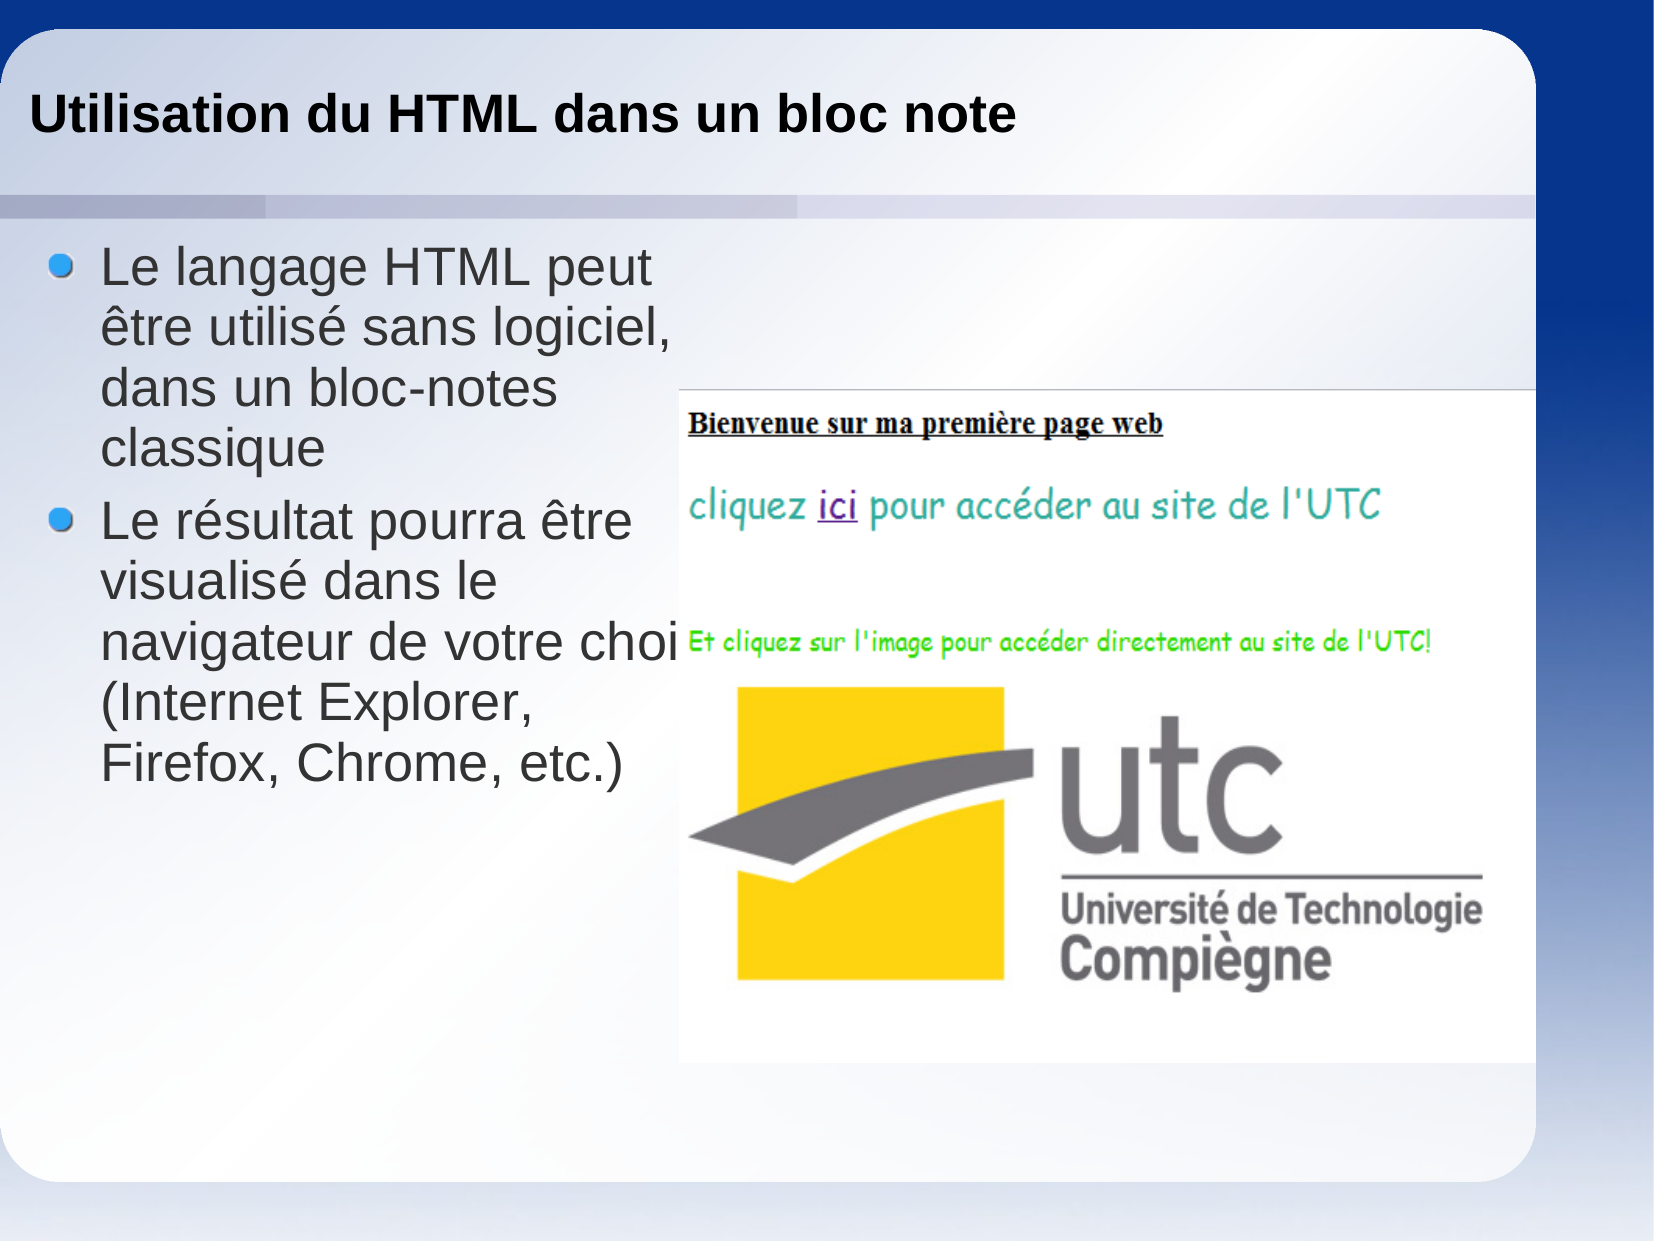

# Utilisation du HTML dans un bloc note
Le langage HTML peut être utilisé sans logiciel, dans un bloc-notes classique
Le résultat pourra être visualisé dans le navigateur de votre choix (Internet Explorer, Firefox, Chrome, etc.)